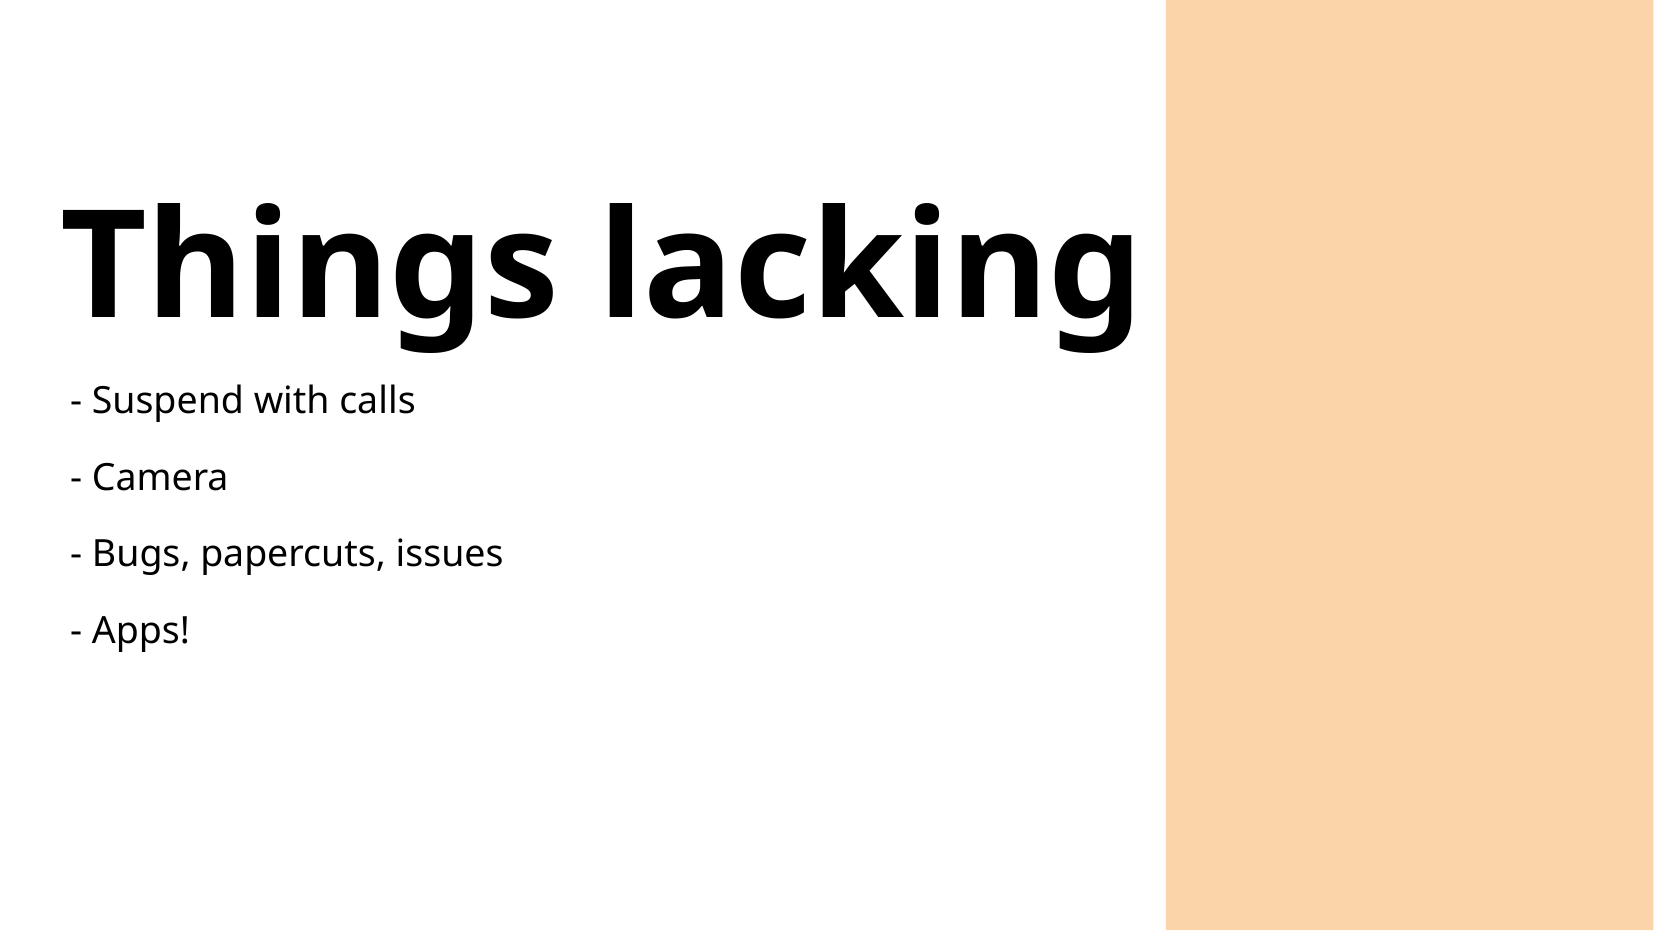

Things lacking
- Suspend with calls
- Camera
- Bugs, papercuts, issues
- Apps!